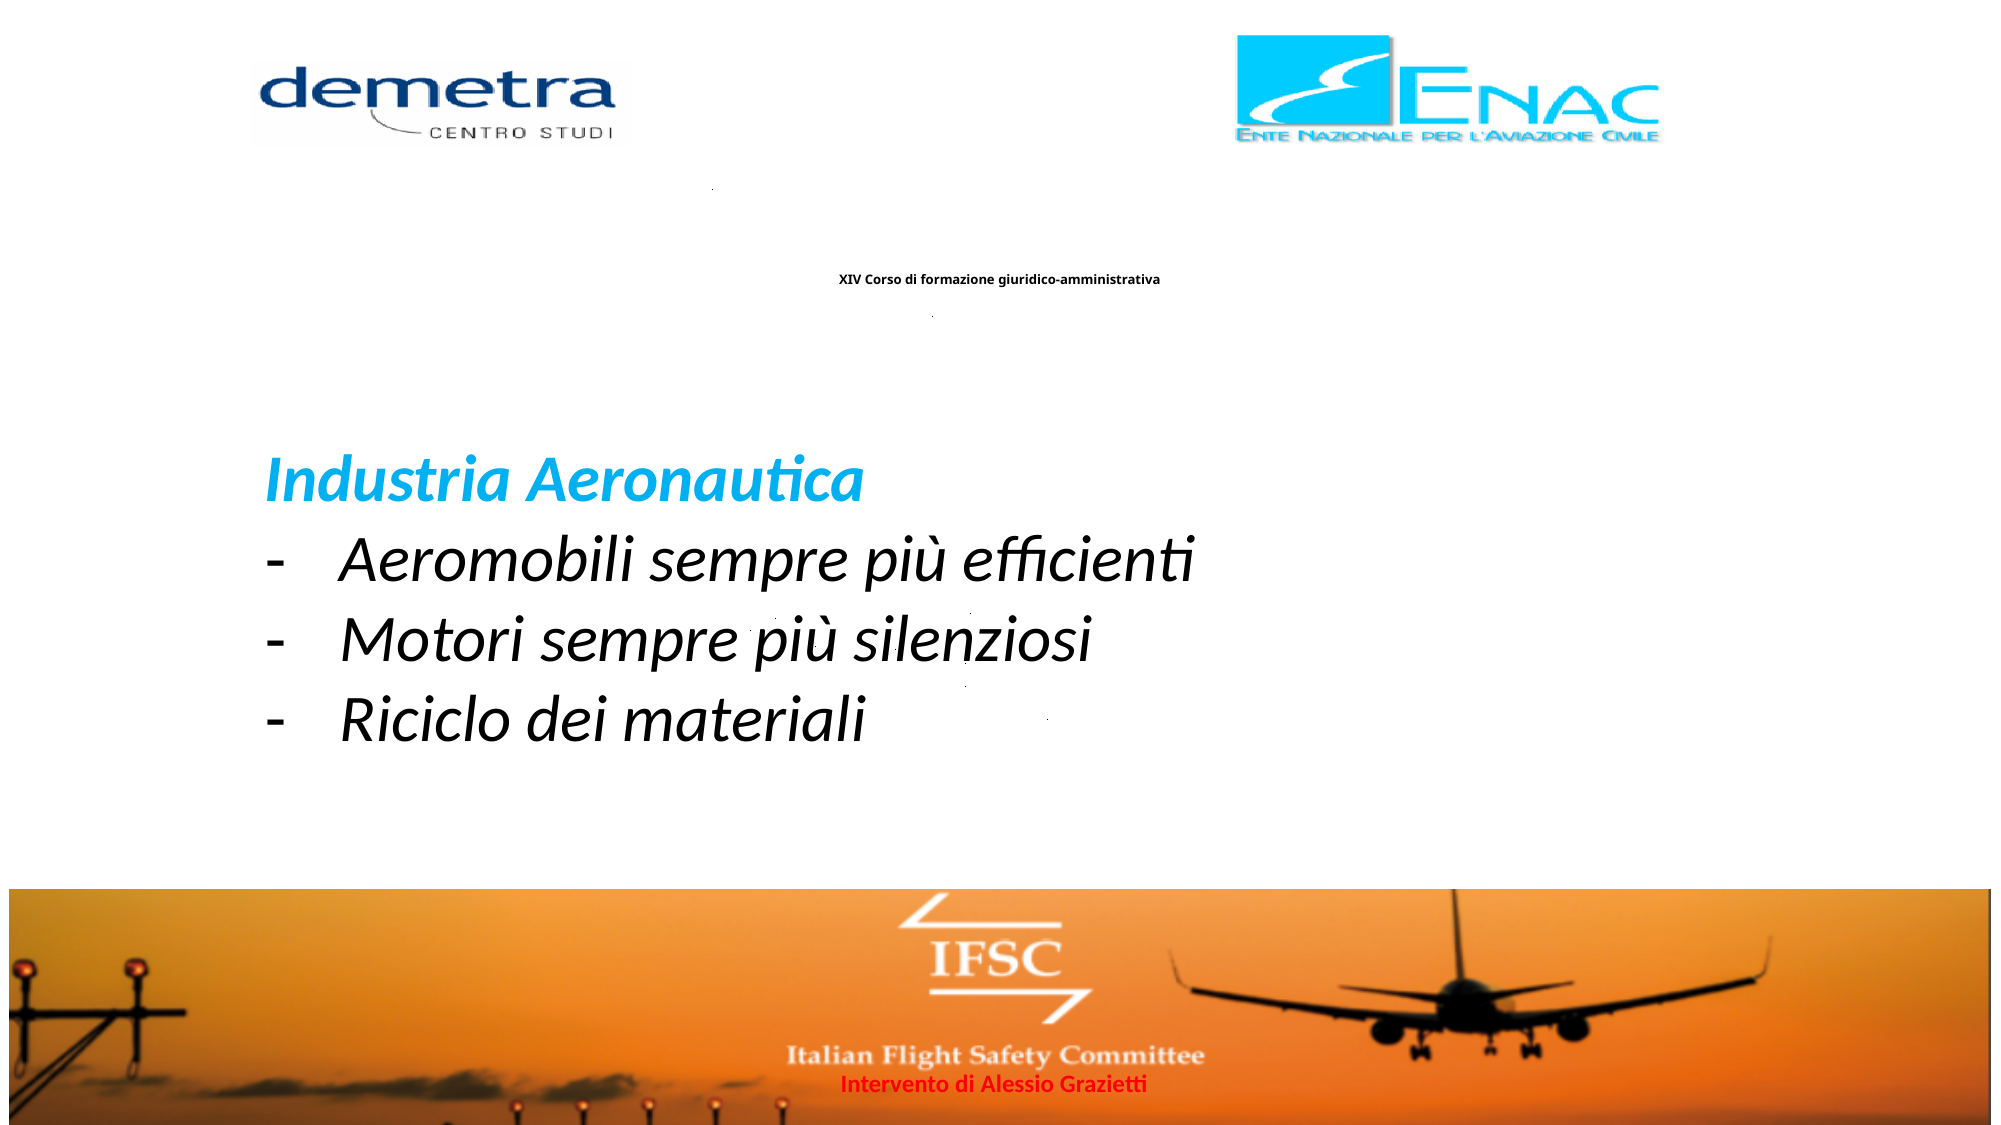

# XIV Corso di formazione giuridico-amministrativa
Industria Aeronautica
Aeromobili sempre più efficienti
Motori sempre più silenziosi
Riciclo dei materiali
Intervento di Alessio Grazietti